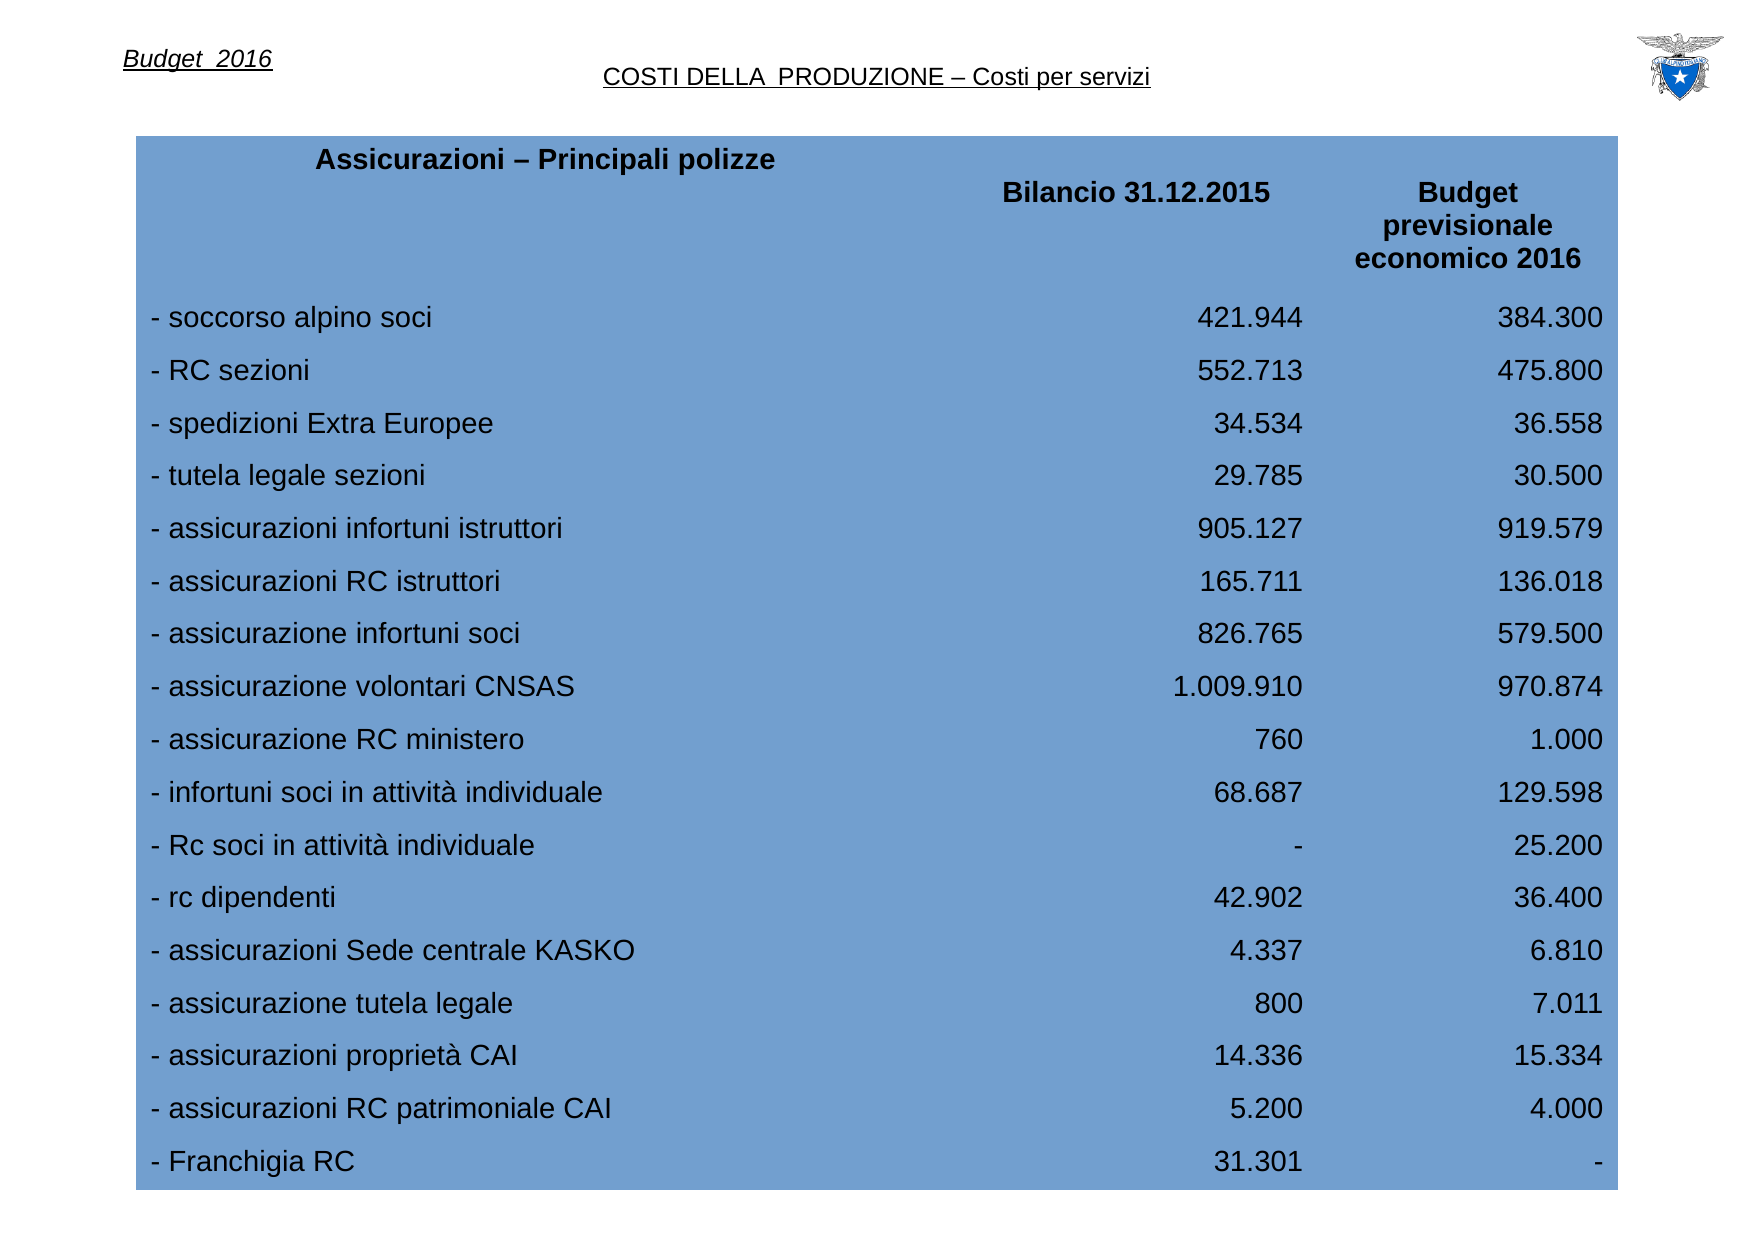

Budget 2016
COSTI DELLA PRODUZIONE – Costi per servizi
| Assicurazioni – Principali polizze | Bilancio 31.12.2015 | Budget previsionale economico 2016 |
| --- | --- | --- |
| - soccorso alpino soci | 421.944 | 384.300 |
| - RC sezioni | 552.713 | 475.800 |
| - spedizioni Extra Europee | 34.534 | 36.558 |
| - tutela legale sezioni | 29.785 | 30.500 |
| - assicurazioni infortuni istruttori | 905.127 | 919.579 |
| - assicurazioni RC istruttori | 165.711 | 136.018 |
| - assicurazione infortuni soci | 826.765 | 579.500 |
| - assicurazione volontari CNSAS | 1.009.910 | 970.874 |
| - assicurazione RC ministero | 760 | 1.000 |
| - infortuni soci in attività individuale | 68.687 | 129.598 |
| - Rc soci in attività individuale | - | 25.200 |
| - rc dipendenti | 42.902 | 36.400 |
| - assicurazioni Sede centrale KASKO | 4.337 | 6.810 |
| - assicurazione tutela legale | 800 | 7.011 |
| - assicurazioni proprietà CAI | 14.336 | 15.334 |
| - assicurazioni RC patrimoniale CAI | 5.200 | 4.000 |
| - Franchigia RC | 31.301 | - |